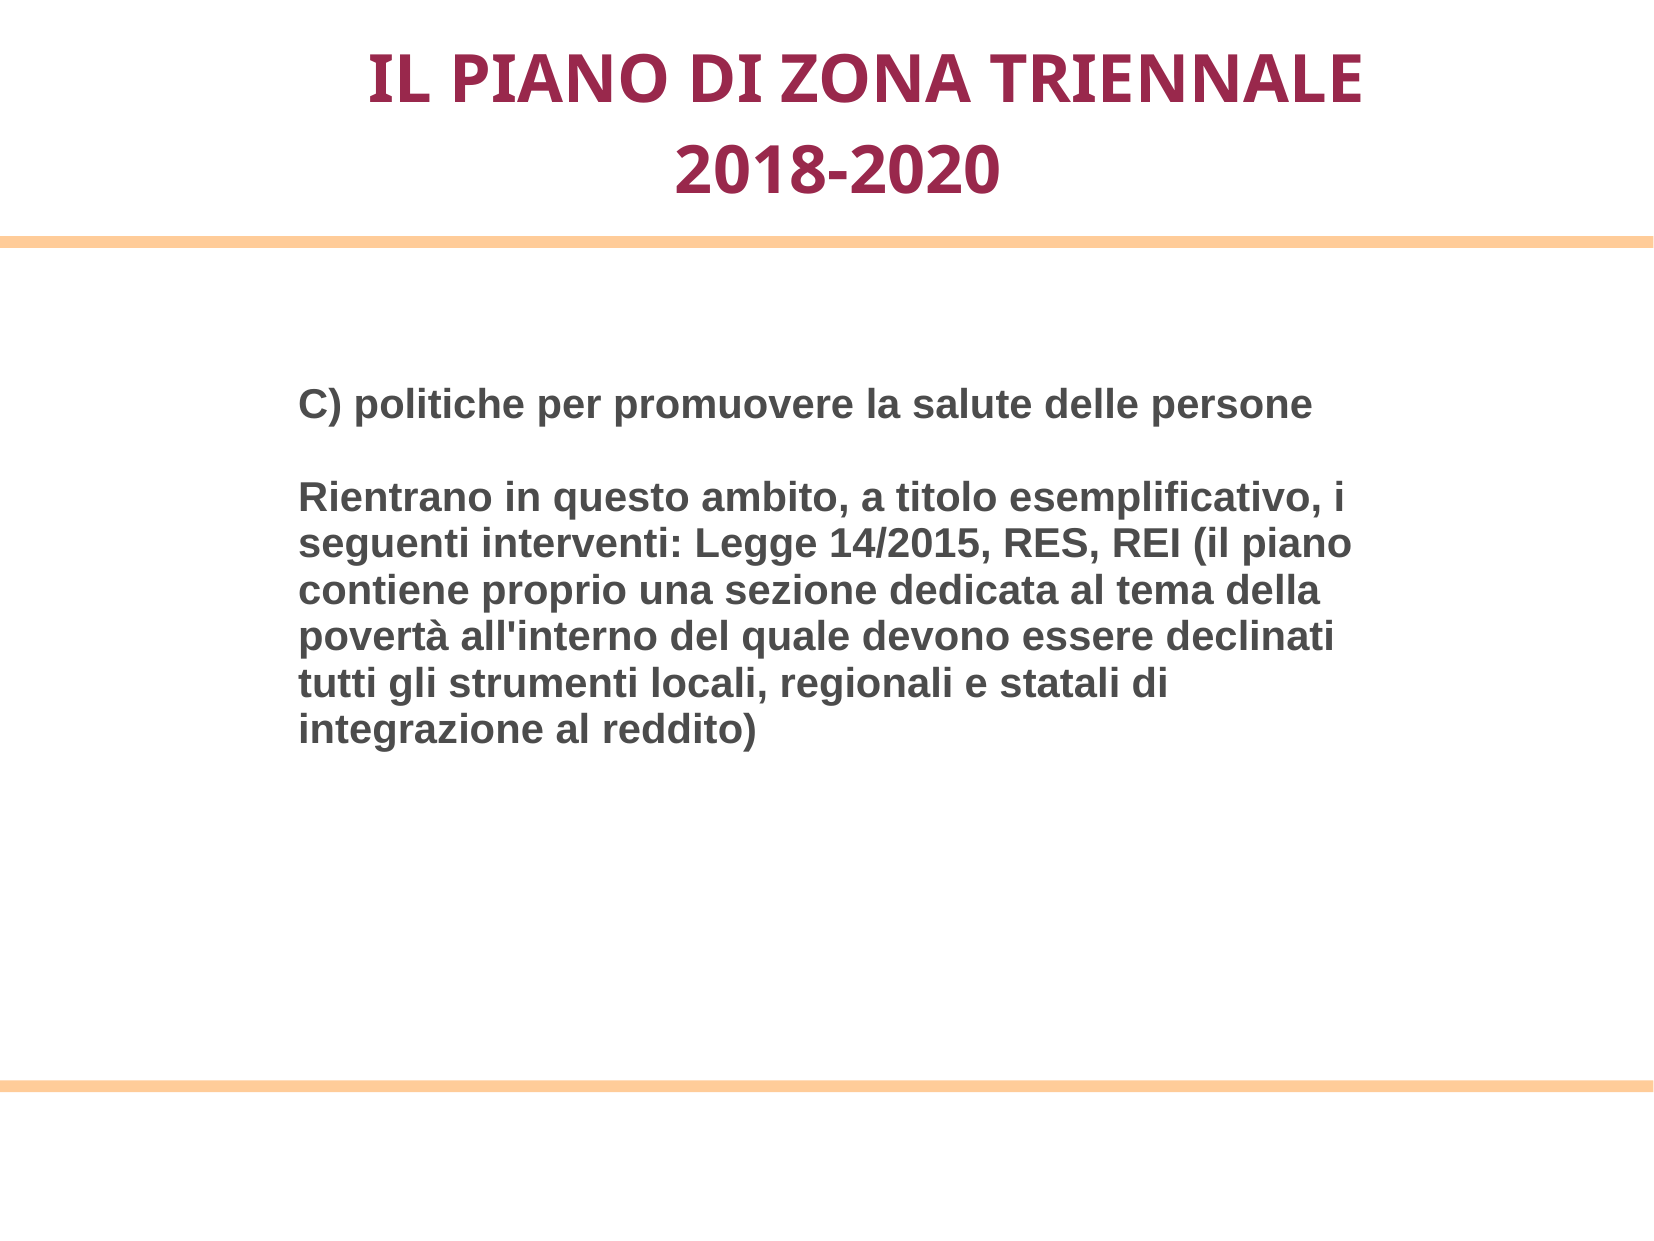

IL PIANO DI ZONA TRIENNALE
2018-2020
C) politiche per promuovere la salute delle persone
Rientrano in questo ambito, a titolo esemplificativo, i seguenti interventi: Legge 14/2015, RES, REI (il piano contiene proprio una sezione dedicata al tema della povertà all'interno del quale devono essere declinati tutti gli strumenti locali, regionali e statali di integrazione al reddito)
#